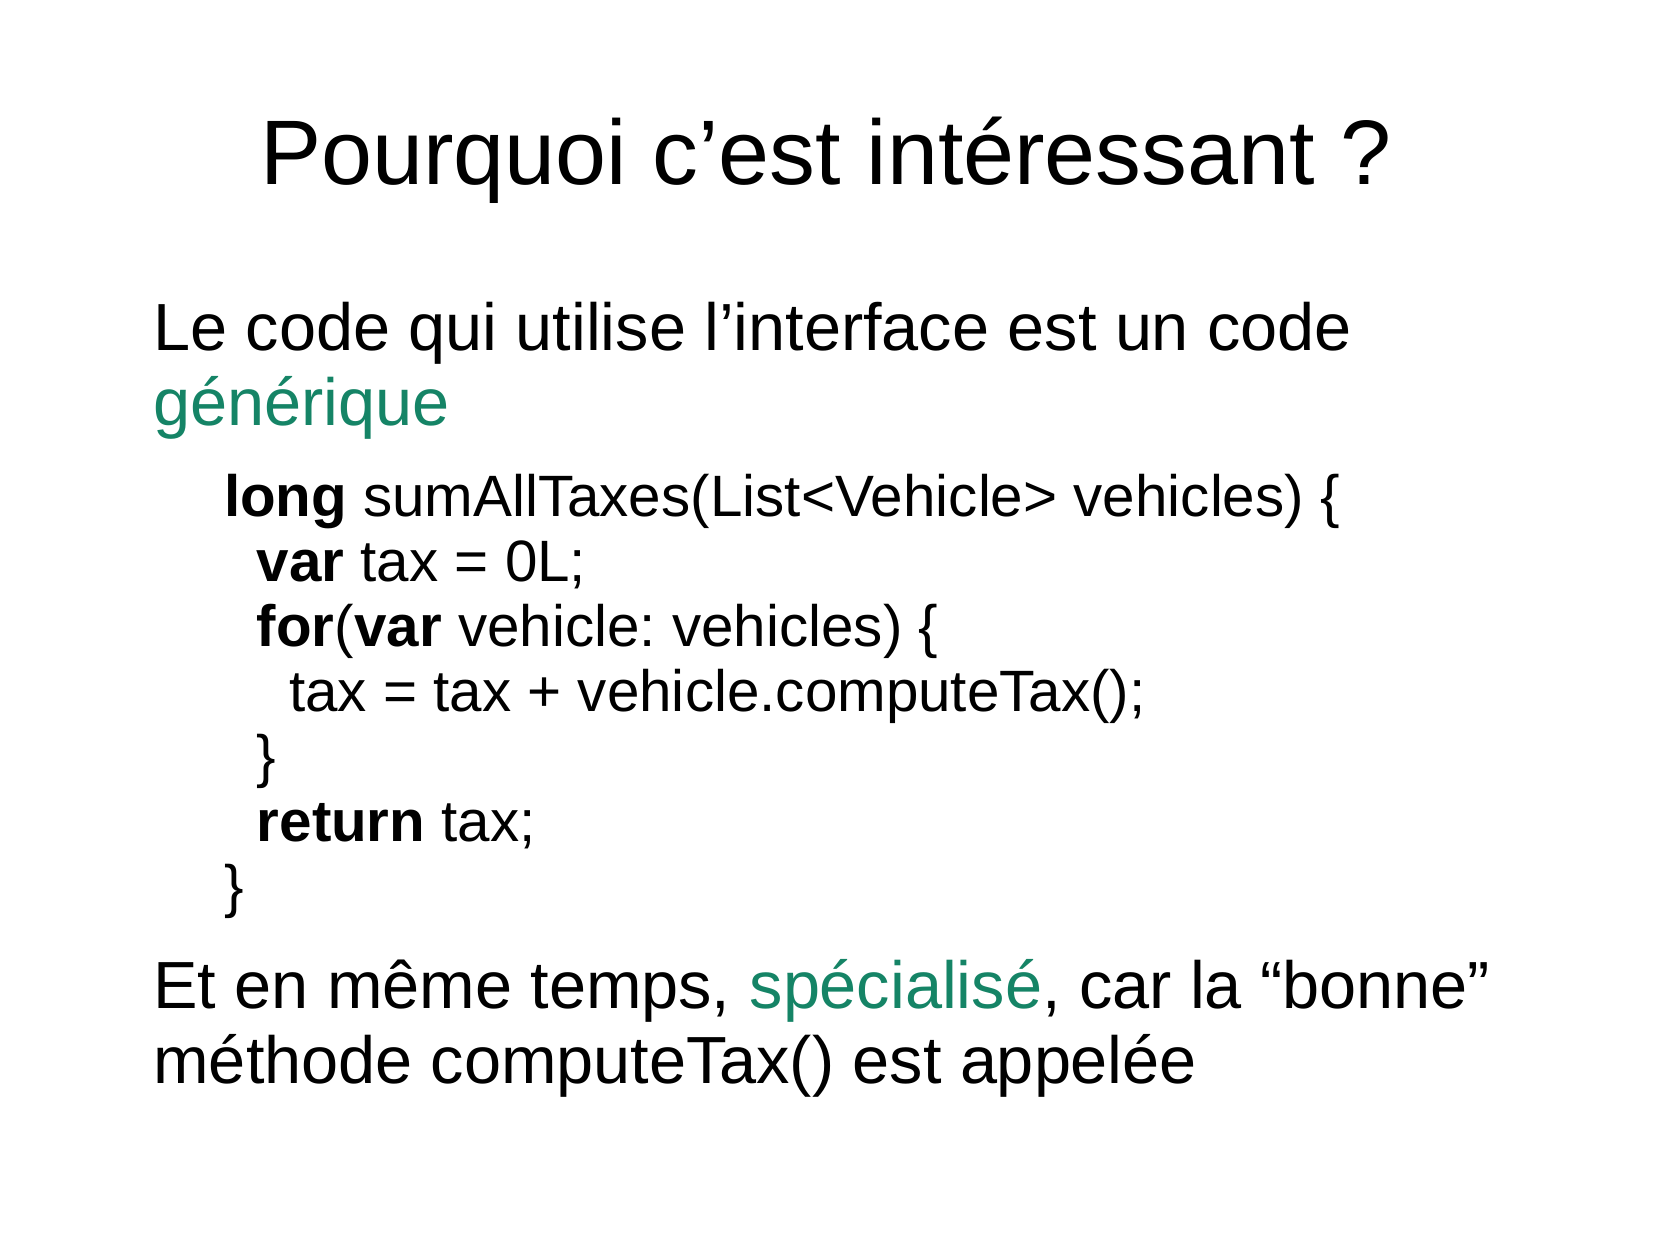

# Pourquoi c’est intéressant ?
Le code qui utilise l’interface est un code générique
long sumAllTaxes(List<Vehicle> vehicles) {
 var tax = 0L;
 for(var vehicle: vehicles) {
 tax = tax + vehicle.computeTax();
 }
 return tax;
}
Et en même temps, spécialisé, car la “bonne” méthode computeTax() est appelée